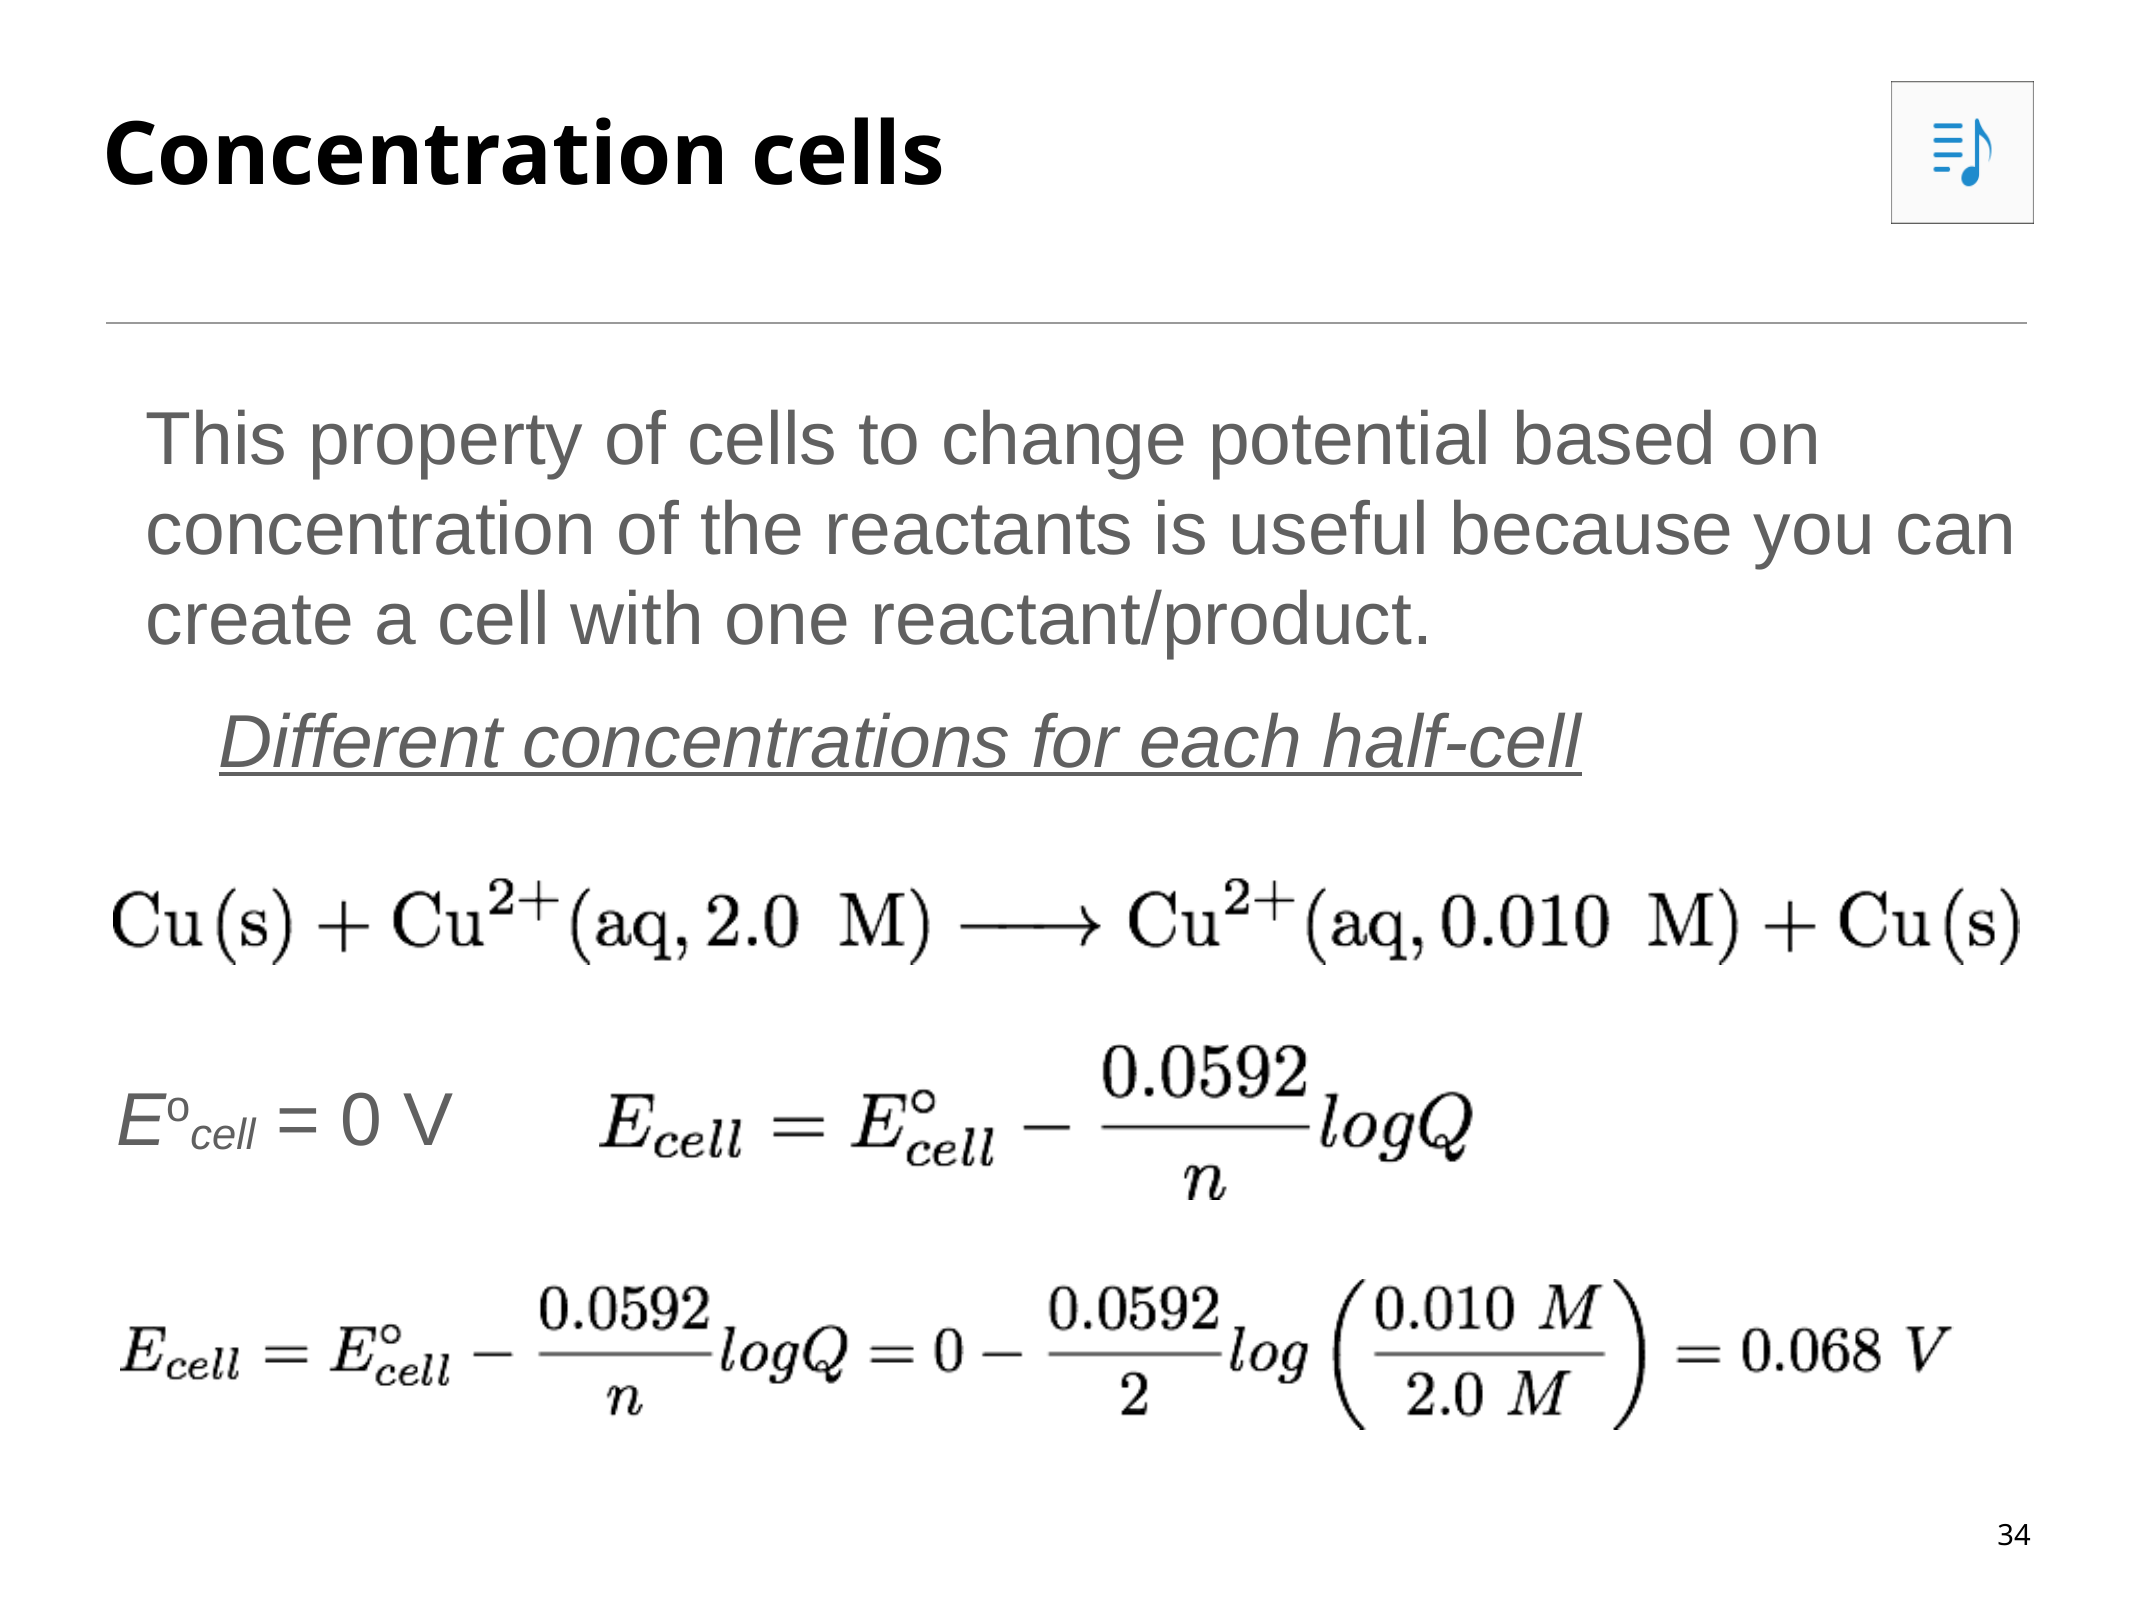

# Concentration cells
This property of cells to change potential based on concentration of the reactants is useful because you can create a cell with one reactant/product.
Different concentrations for each half-cell
Eocell = 0 V
34